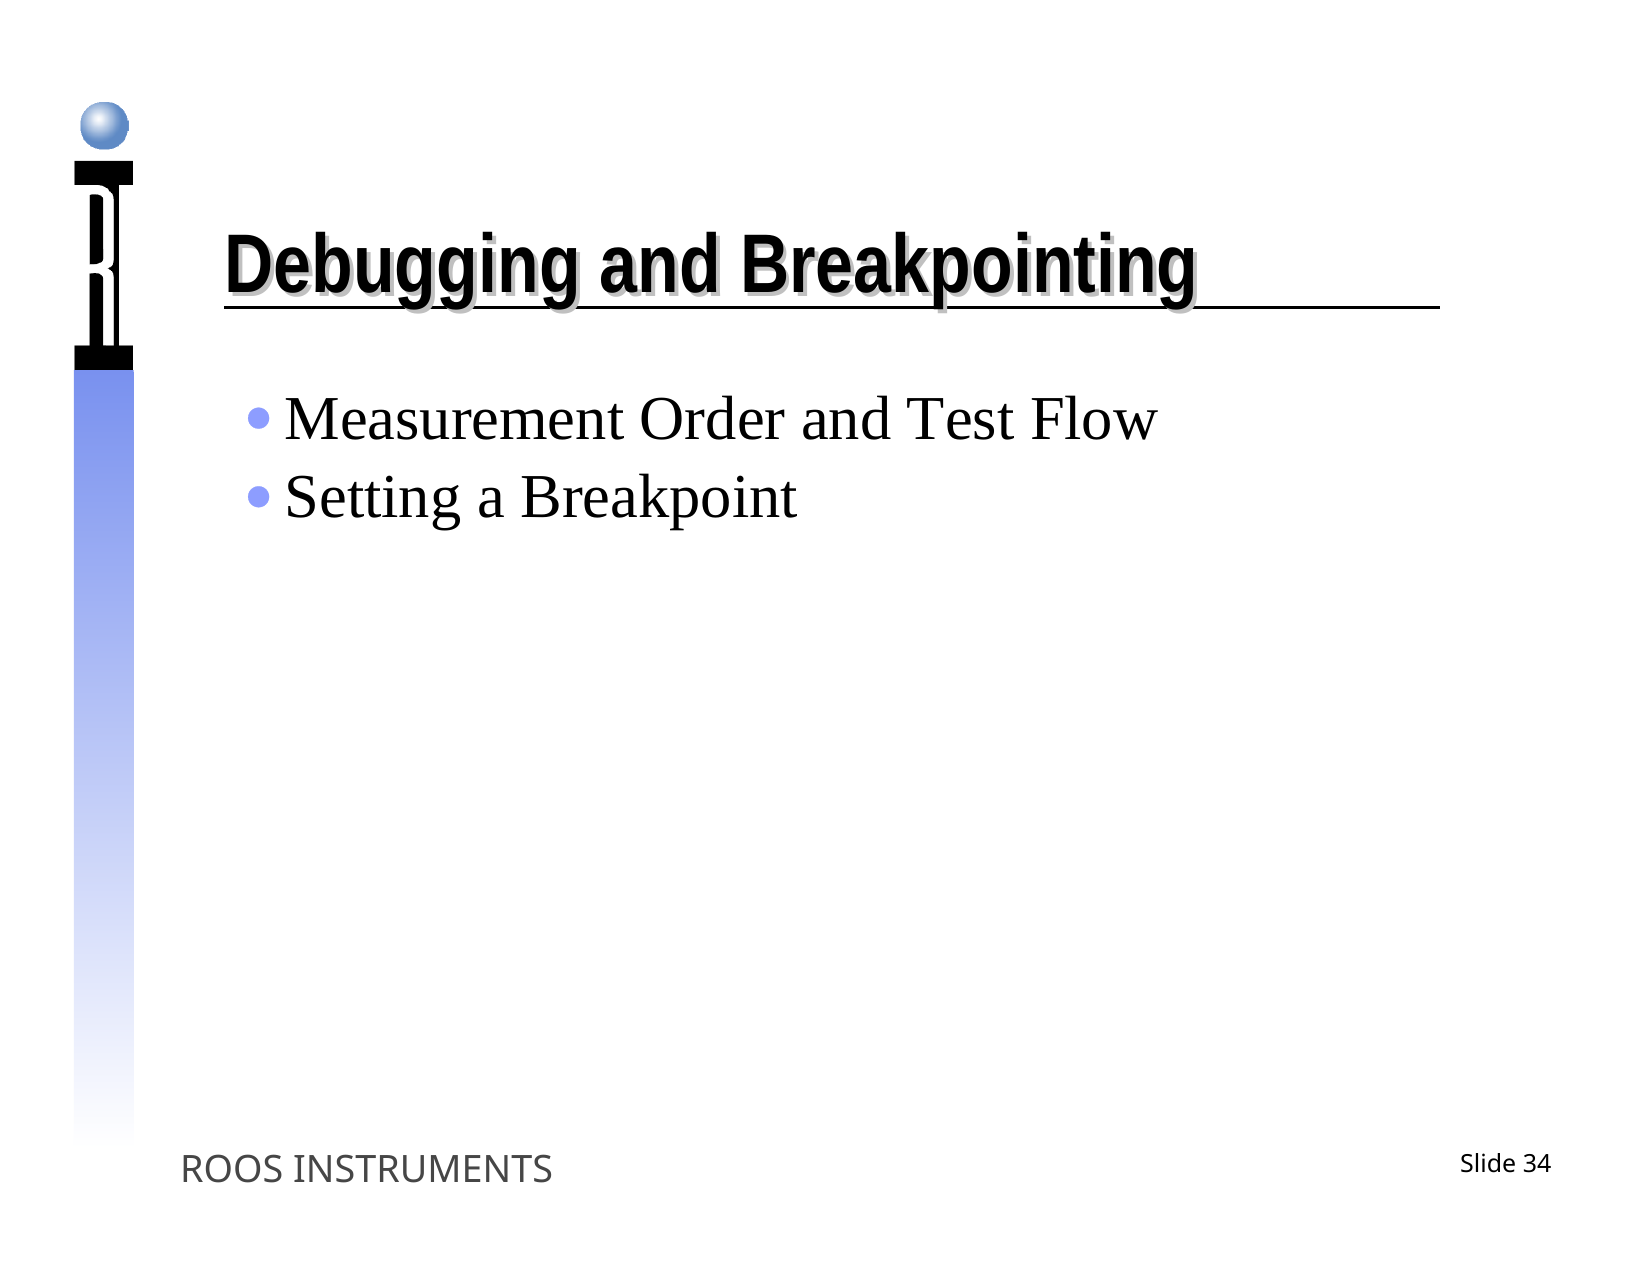

Debugging and Breakpointing
Measurement Order and Test Flow
Setting a Breakpoint
34